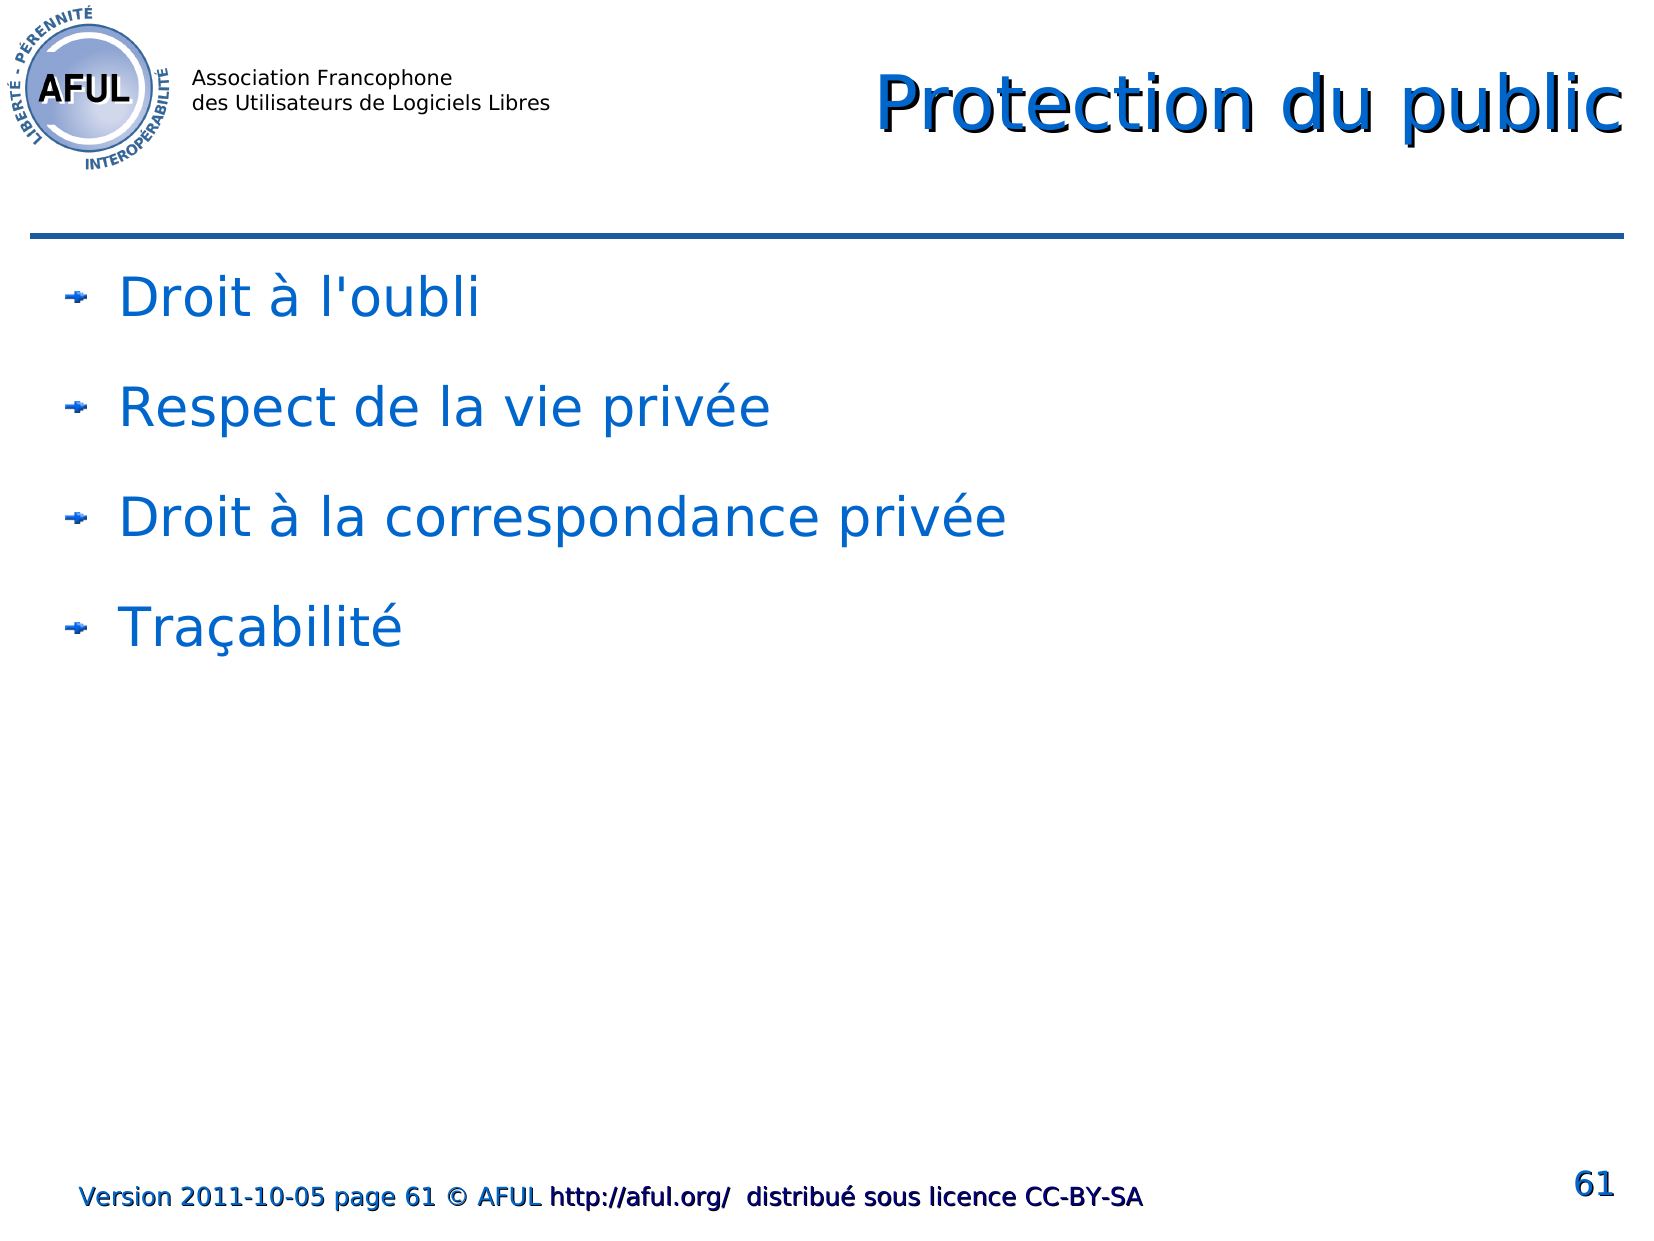

# Protection du public
Droit à l'oubli
Respect de la vie privée
Droit à la correspondance privée
Traçabilité